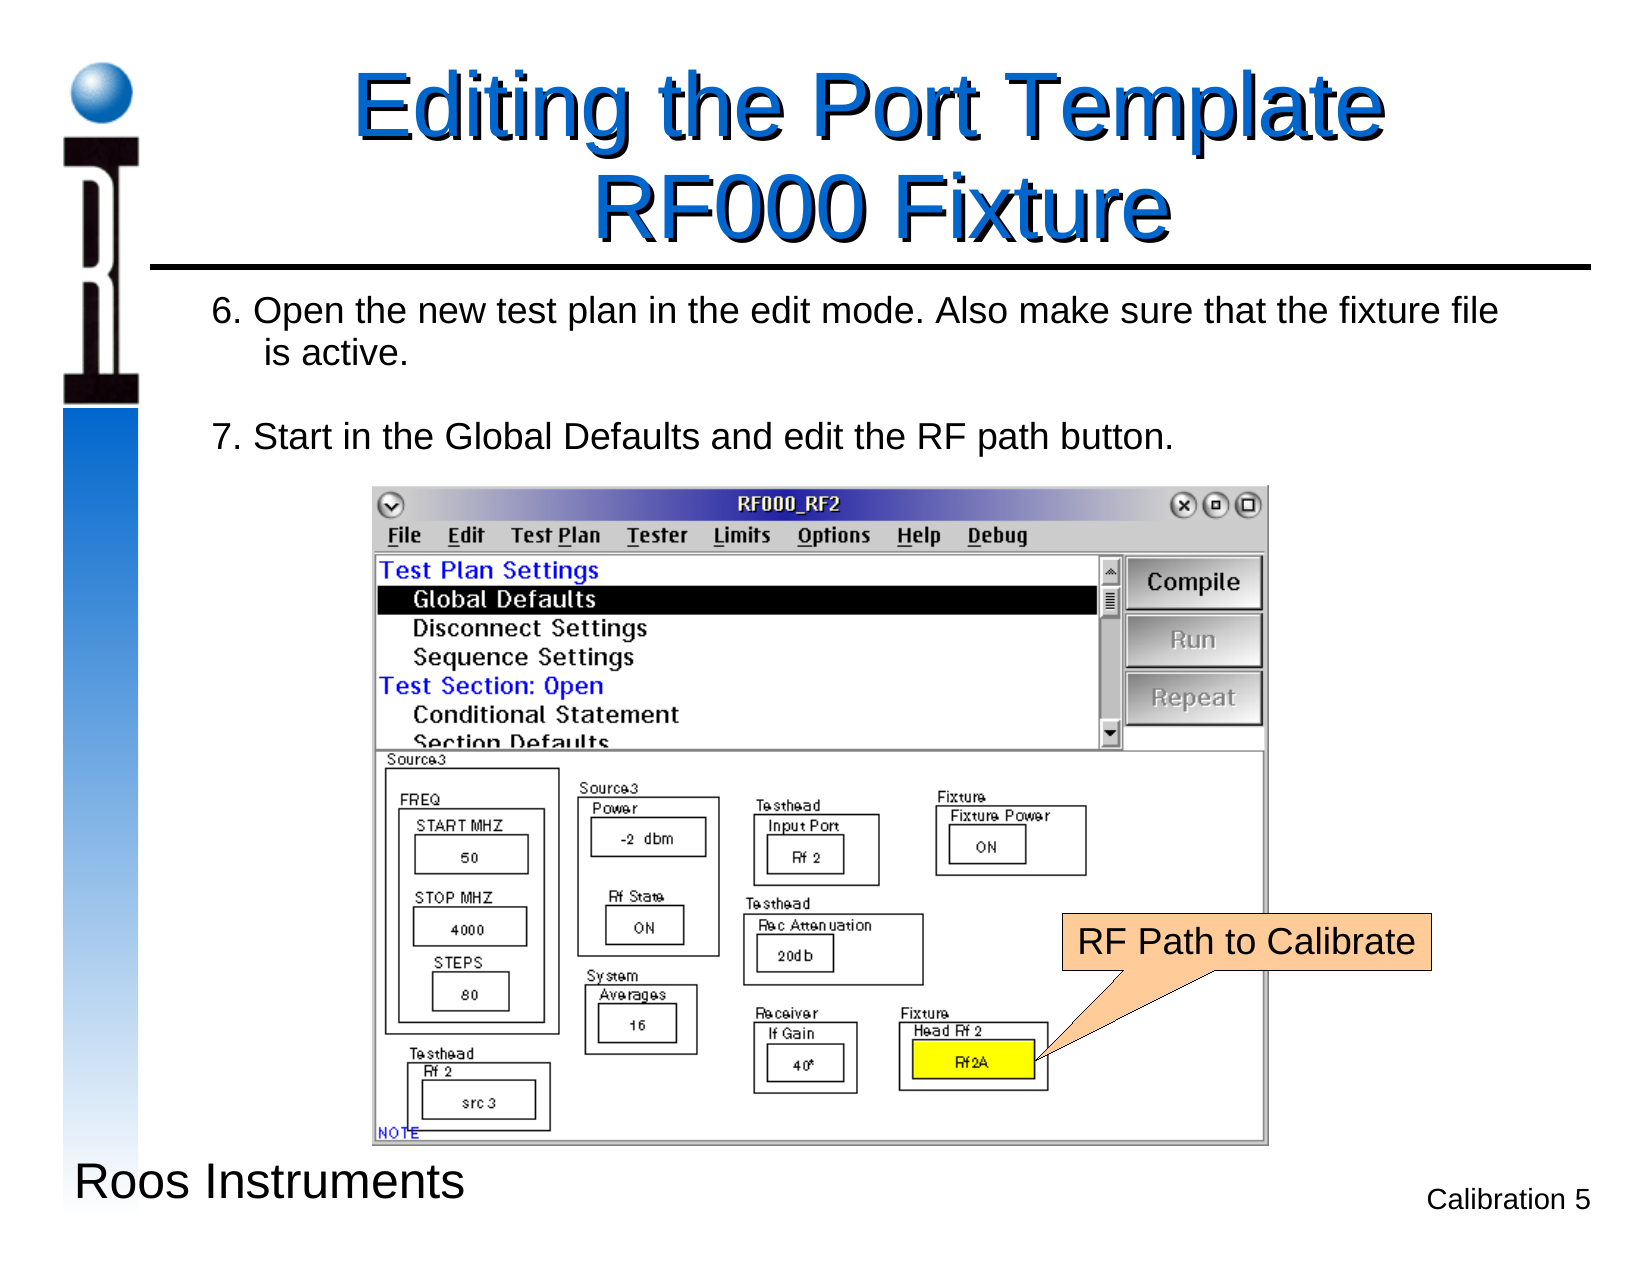

# Editing the Port Template RF000 Fixture
6. Open the new test plan in the edit mode. Also make sure that the fixture file is active.
7. Start in the Global Defaults and edit the RF path button.
RF Path to Calibrate
5